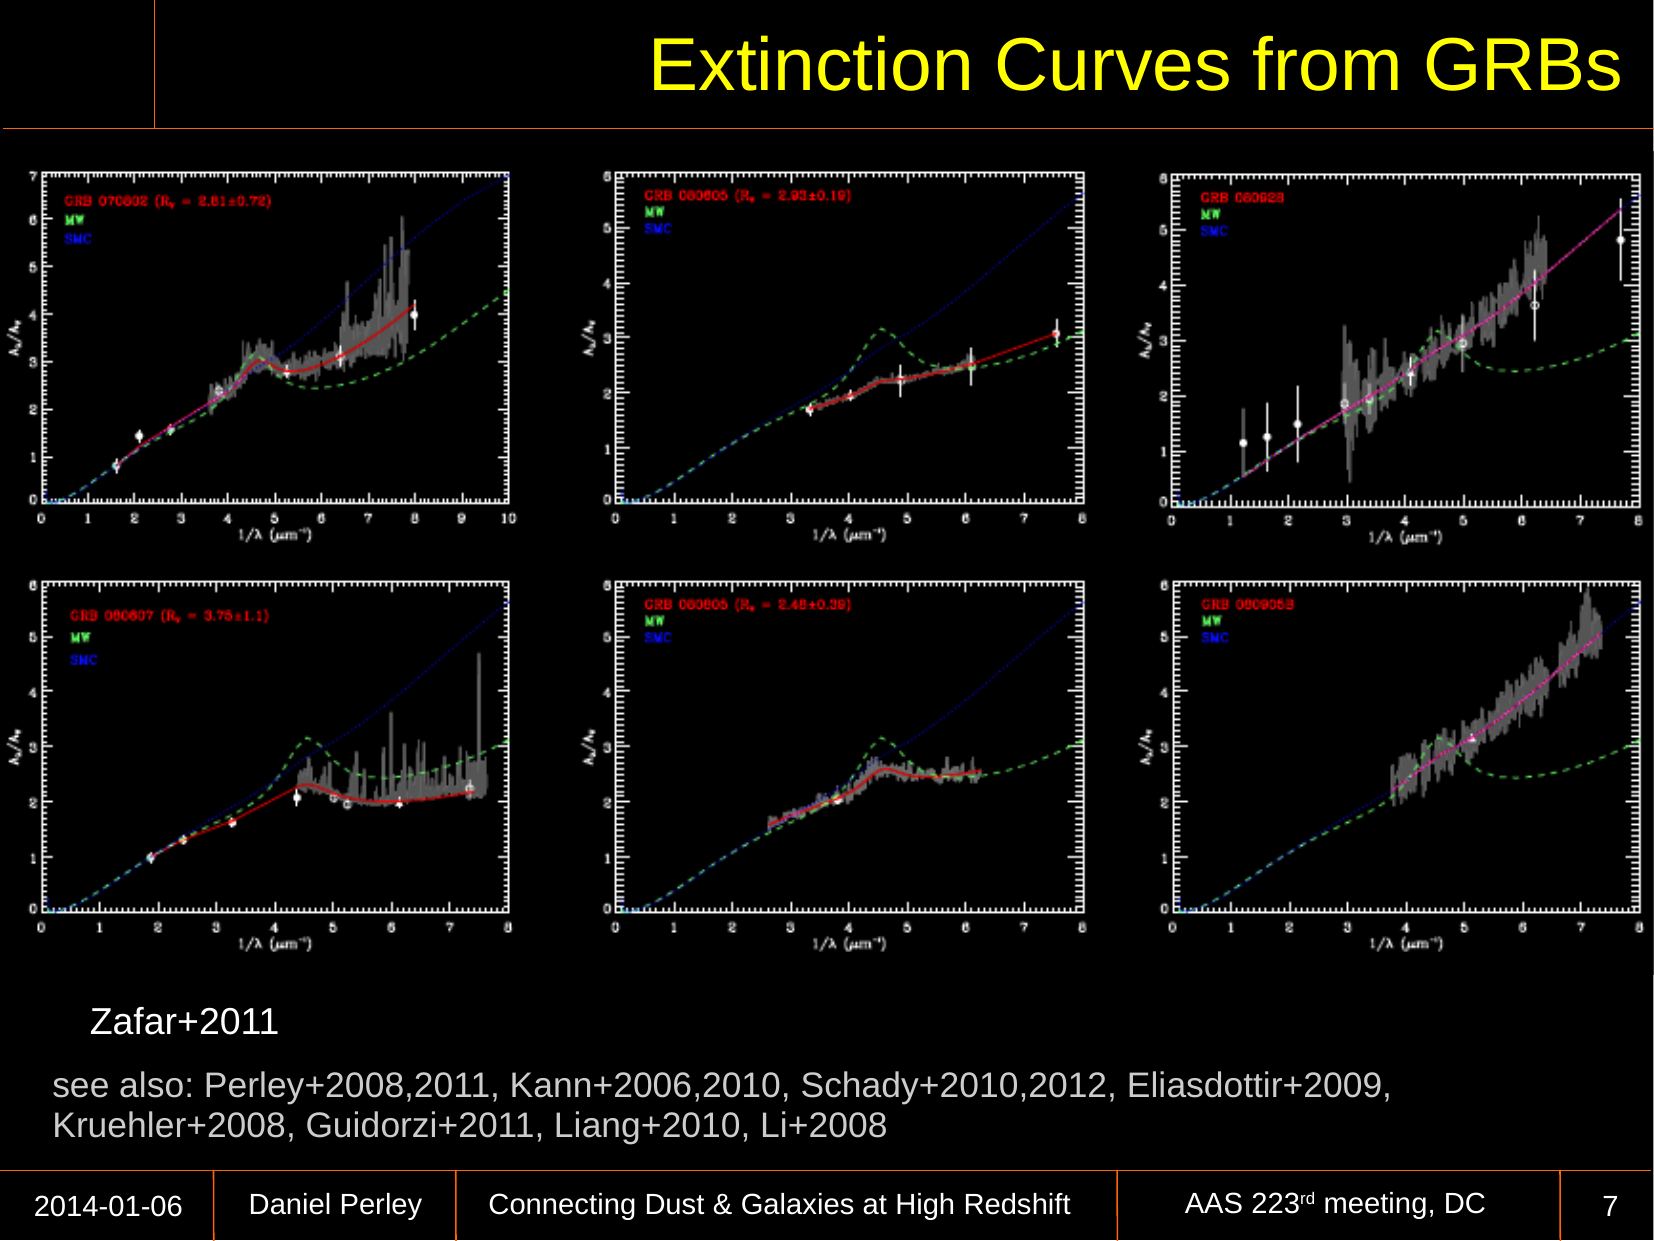

# Extinction Curves from GRBs
Zafar+2011
see also: Perley+2008,2011, Kann+2006,2010, Schady+2010,2012, Eliasdottir+2009, Kruehler+2008, Guidorzi+2011, Liang+2010, Li+2008
2014-01-06
7